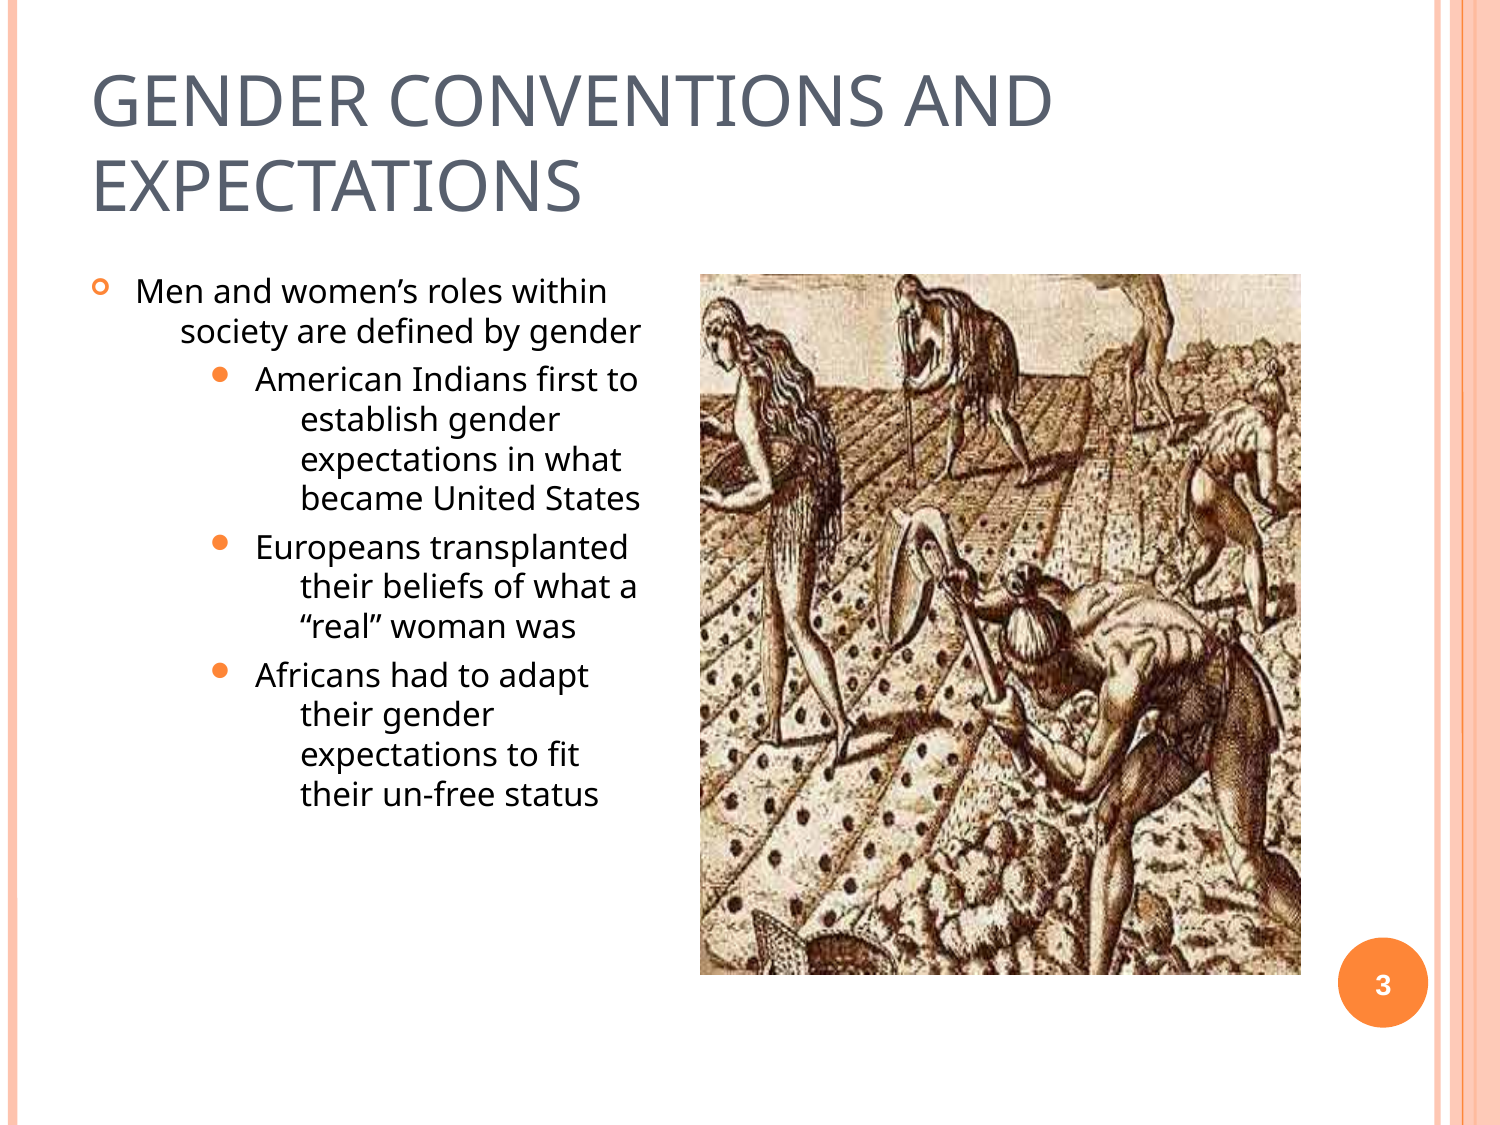

# Gender Conventions and Expectations
Men and women’s roles within society are defined by gender
American Indians first to establish gender expectations in what became United States
Europeans transplanted their beliefs of what a “real” woman was
Africans had to adapt their gender expectations to fit their un-free status
2